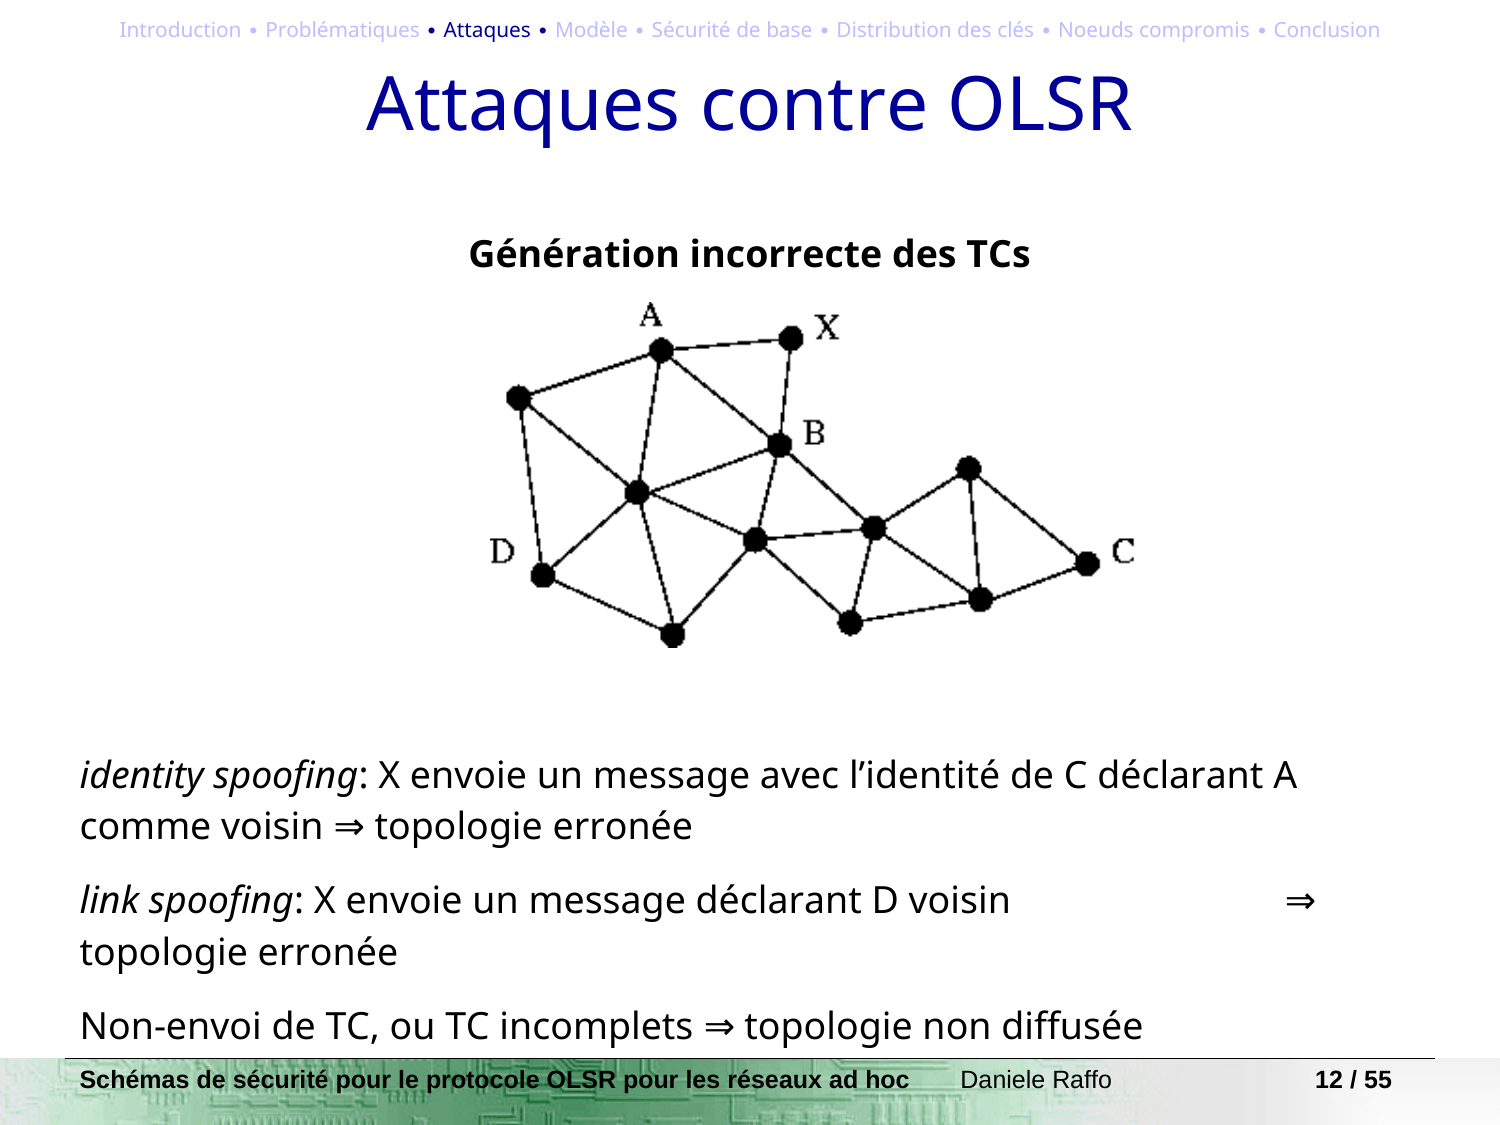

Introduction ∙ Problématiques ∙ Attaques ∙ Modèle ∙ Sécurité de base ∙ Distribution des clés ∙ Noeuds compromis ∙ Conclusion
Attaques contre OLSR
Génération incorrecte des TCs
identity spoofing: X envoie un message avec l’identité de C déclarant A comme voisin ⇒ topologie erronée
link spoofing: X envoie un message déclarant D voisin ⇒ topologie erronée
Non-envoi de TC, ou TC incomplets ⇒ topologie non diffusée
12
Schémas de sécurité pour le protocole OLSR pour les réseaux ad hoc Daniele Raffo